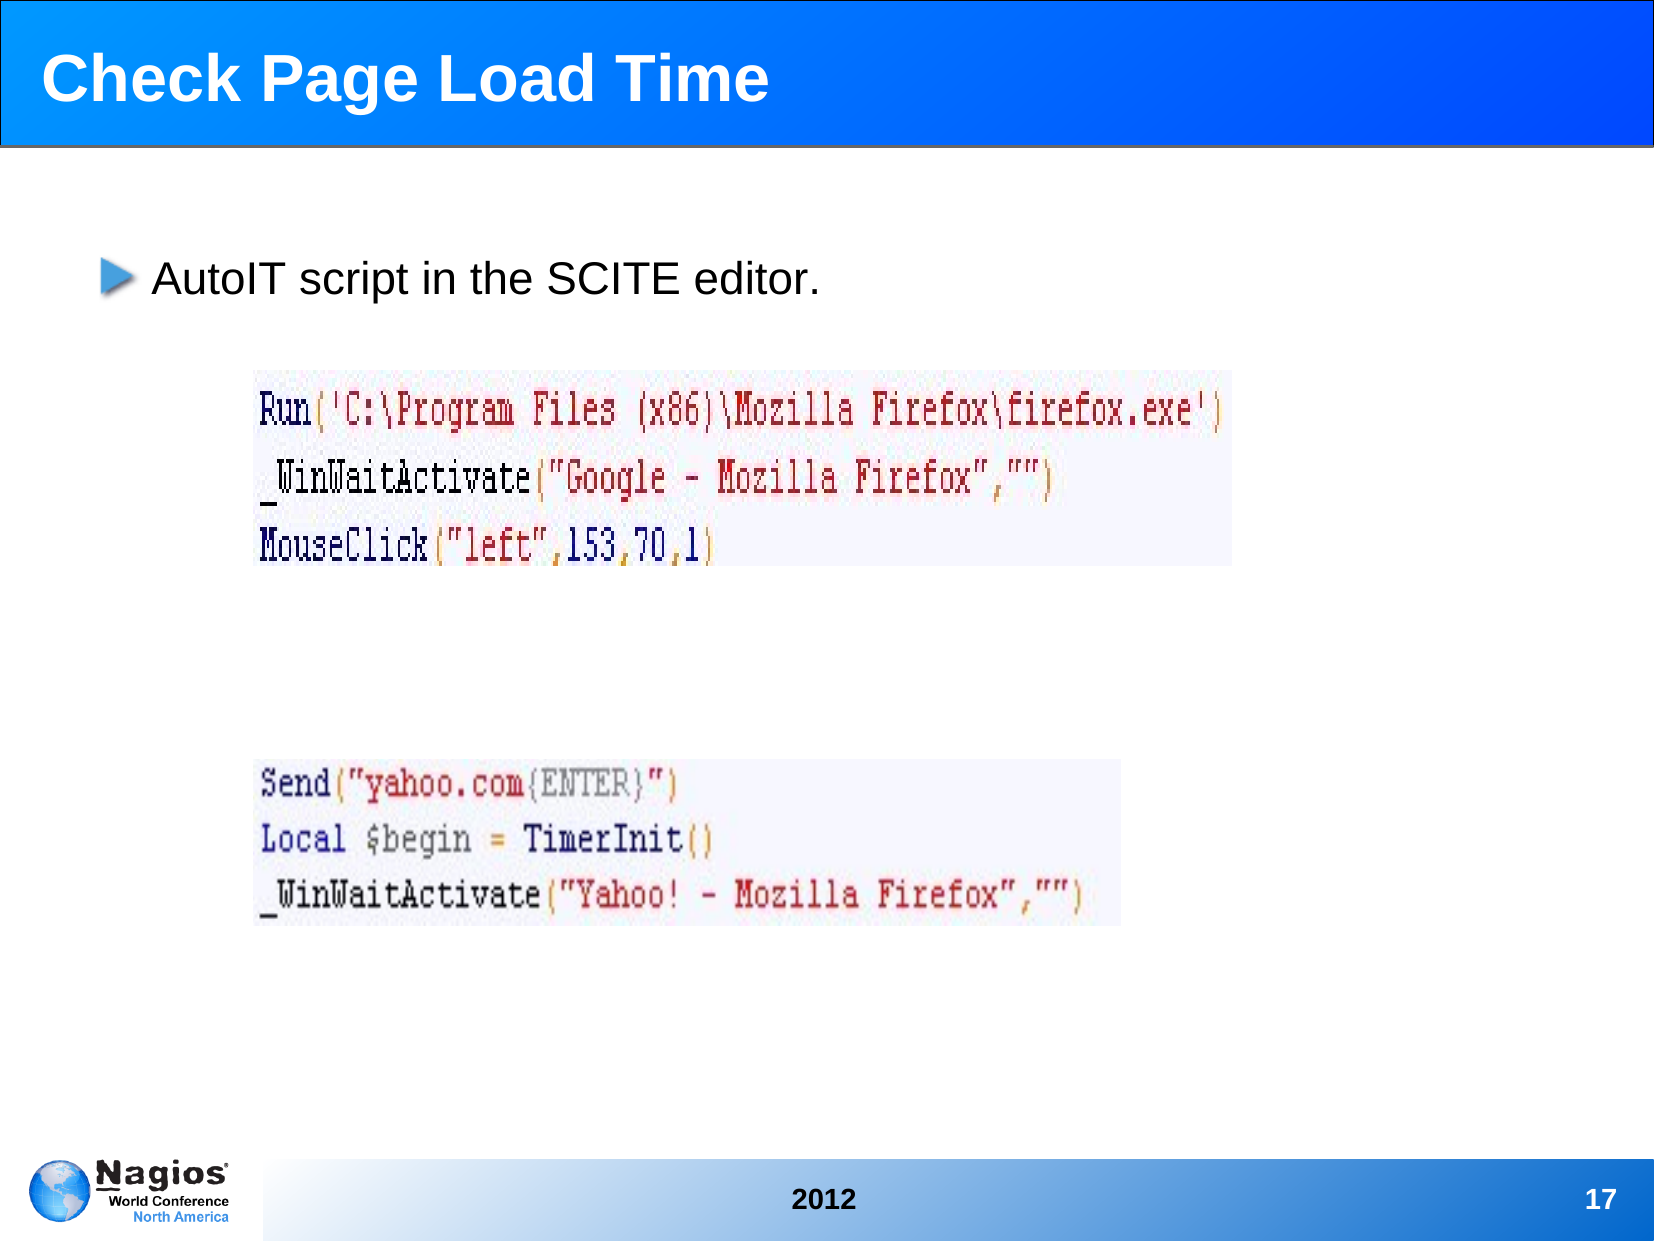

# Check Page Load Time
AutoIT script in the SCITE editor.
2011
17